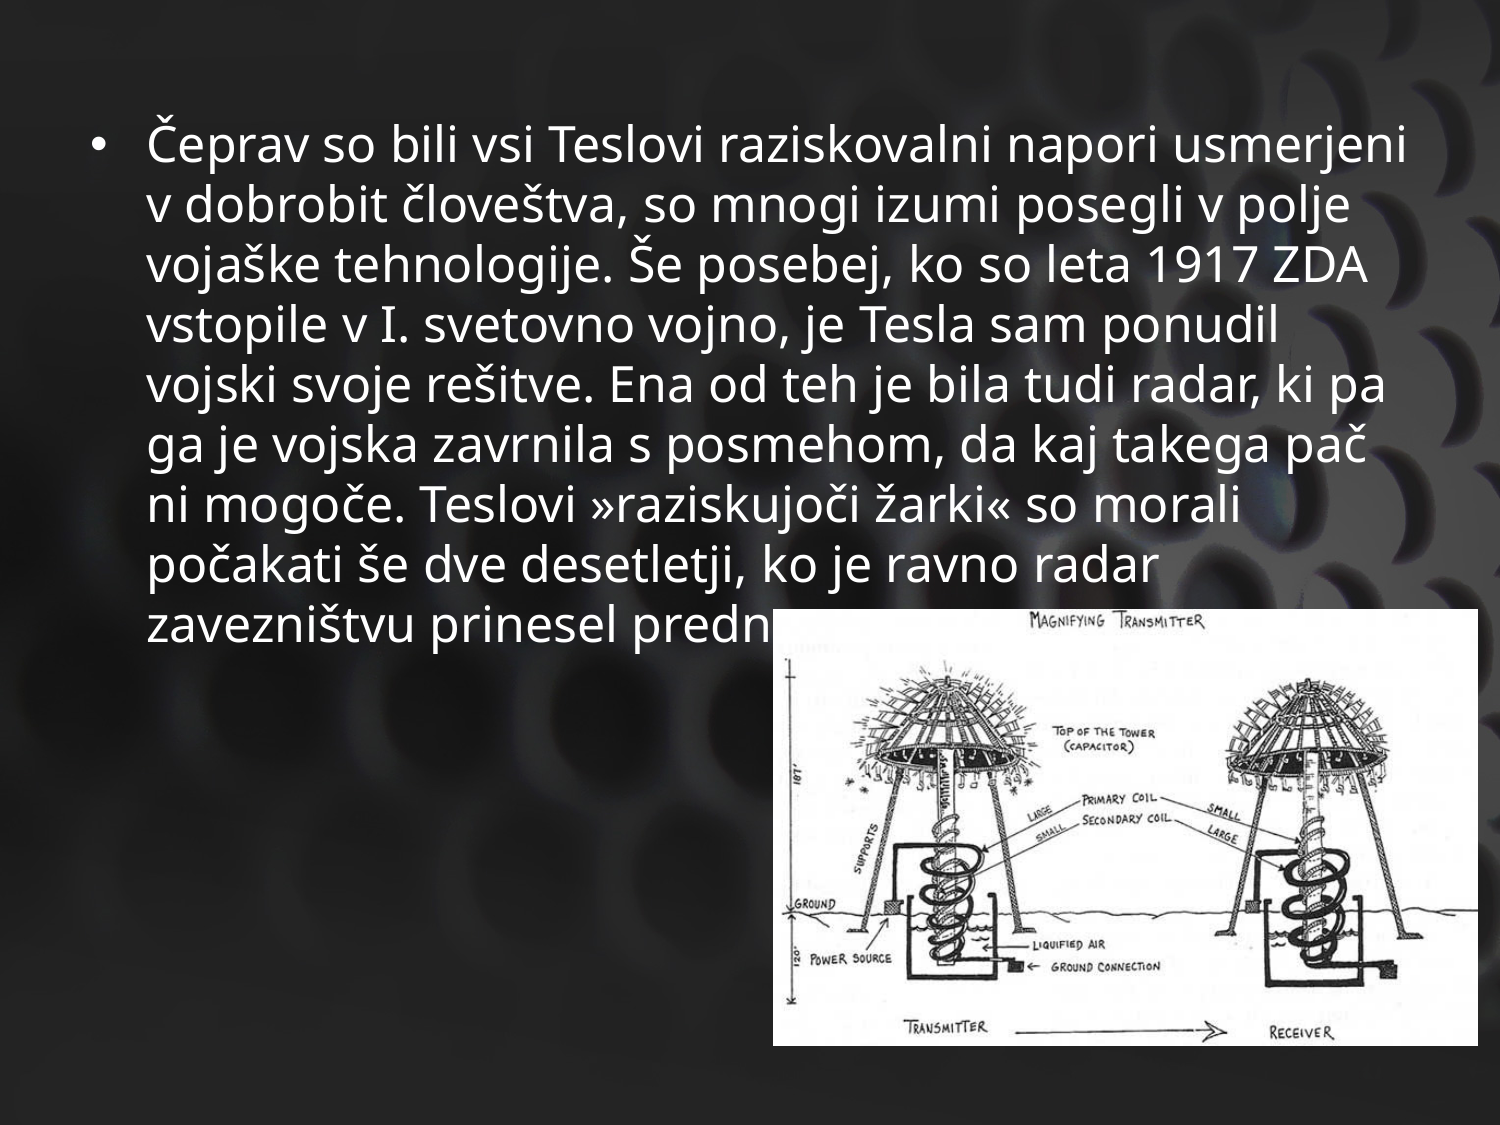

# Čeprav so bili vsi Teslovi raziskovalni napori usmerjeni v dobrobit človeštva, so mnogi izumi posegli v polje vojaške tehnologije. Še posebej, ko so leta 1917 ZDA vstopile v I. svetovno vojno, je Tesla sam ponudil vojski svoje rešitve. Ena od teh je bila tudi radar, ki pa ga je vojska zavrnila s posmehom, da kaj takega pač ni mogoče. Teslovi »raziskujoči žarki« so morali počakati še dve desetletji, ko je ravno radar zavezništvu prinesel prednost.